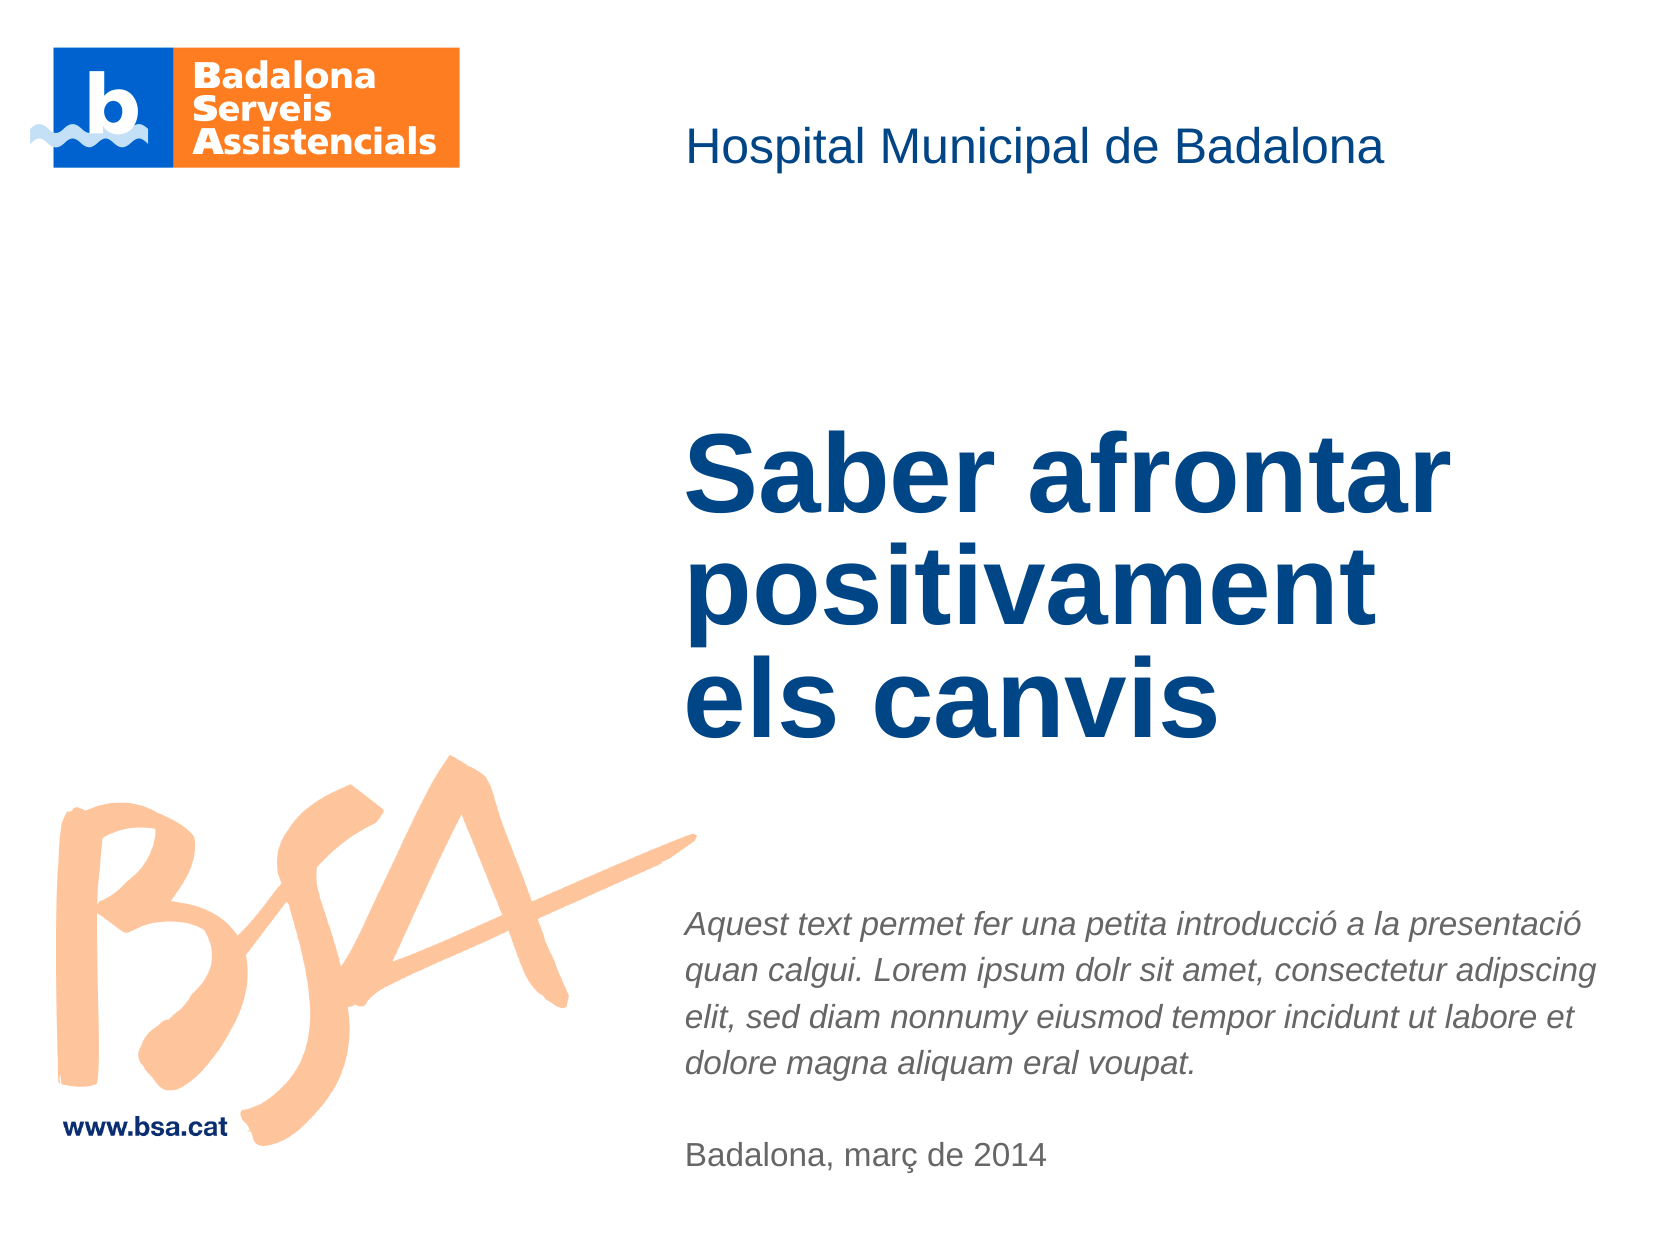

Hospital Municipal de Badalona
Saber afrontar positivament
els canvis
Aquest text permet fer una petita introducció a la presentació quan calgui. Lorem ipsum dolr sit amet, consectetur adipscing elit, sed diam nonnumy eiusmod tempor incidunt ut labore et dolore magna aliquam eral voupat.
Badalona, març de 2014